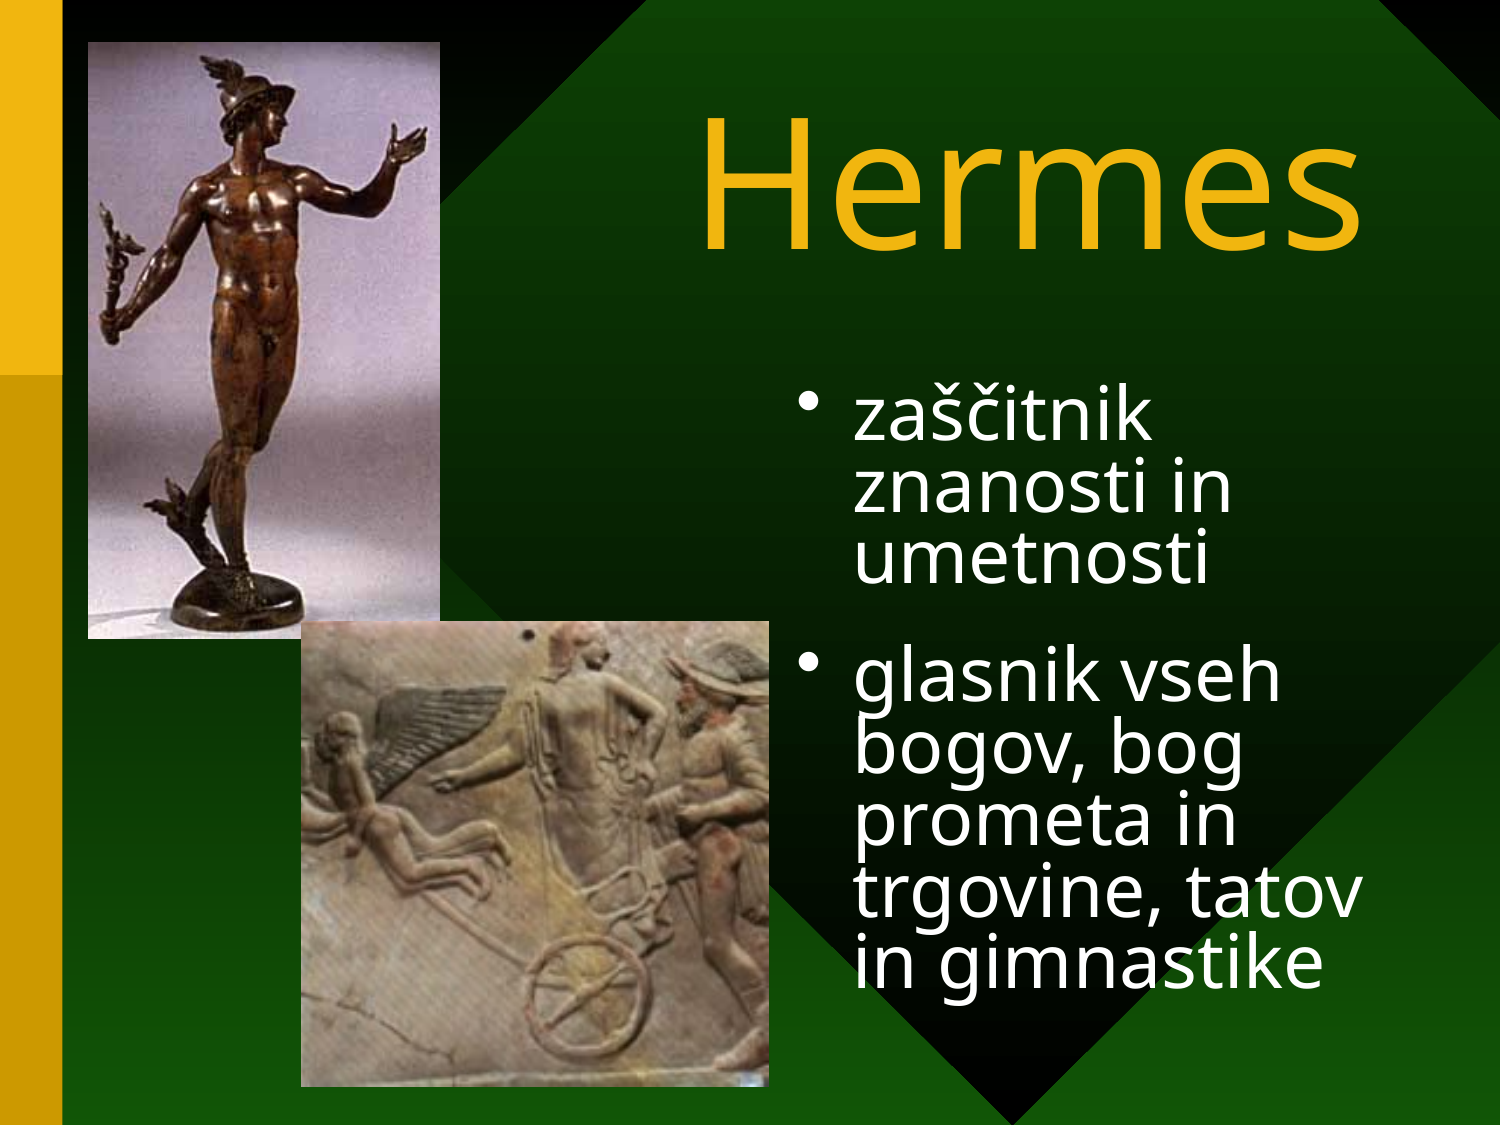

# Hermes
zaščitnik znanosti in umetnosti
glasnik vseh bogov, bog prometa in trgovine, tatov in gimnastike